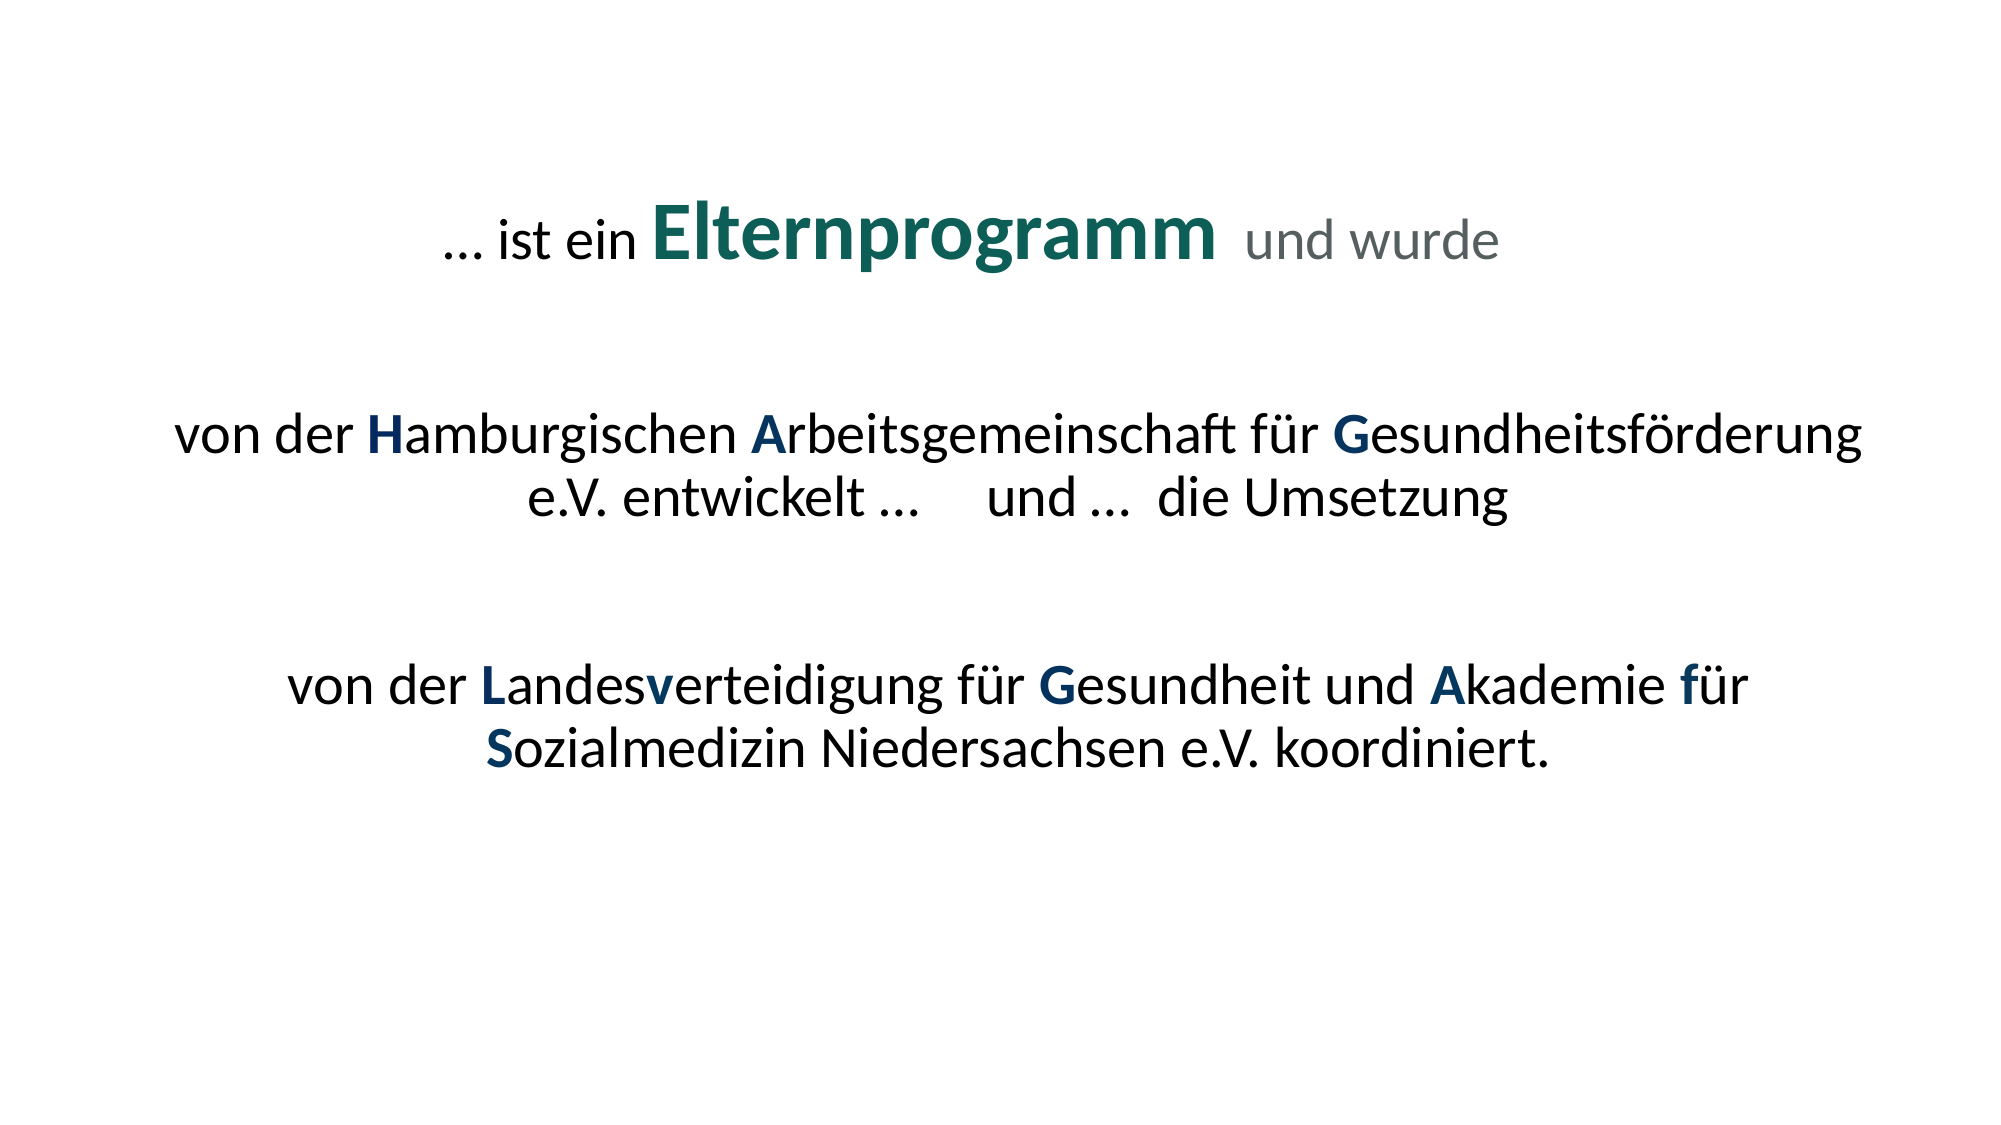

# … ist ein Elternprogramm und wurde
von der Hamburgischen Arbeitsgemeinschaft für Gesundheitsförderung e.V. entwickelt … und … die Umsetzung
von der Landesverteidigung für Gesundheit und Akademie für Sozialmedizin Niedersachsen e.V. koordiniert.